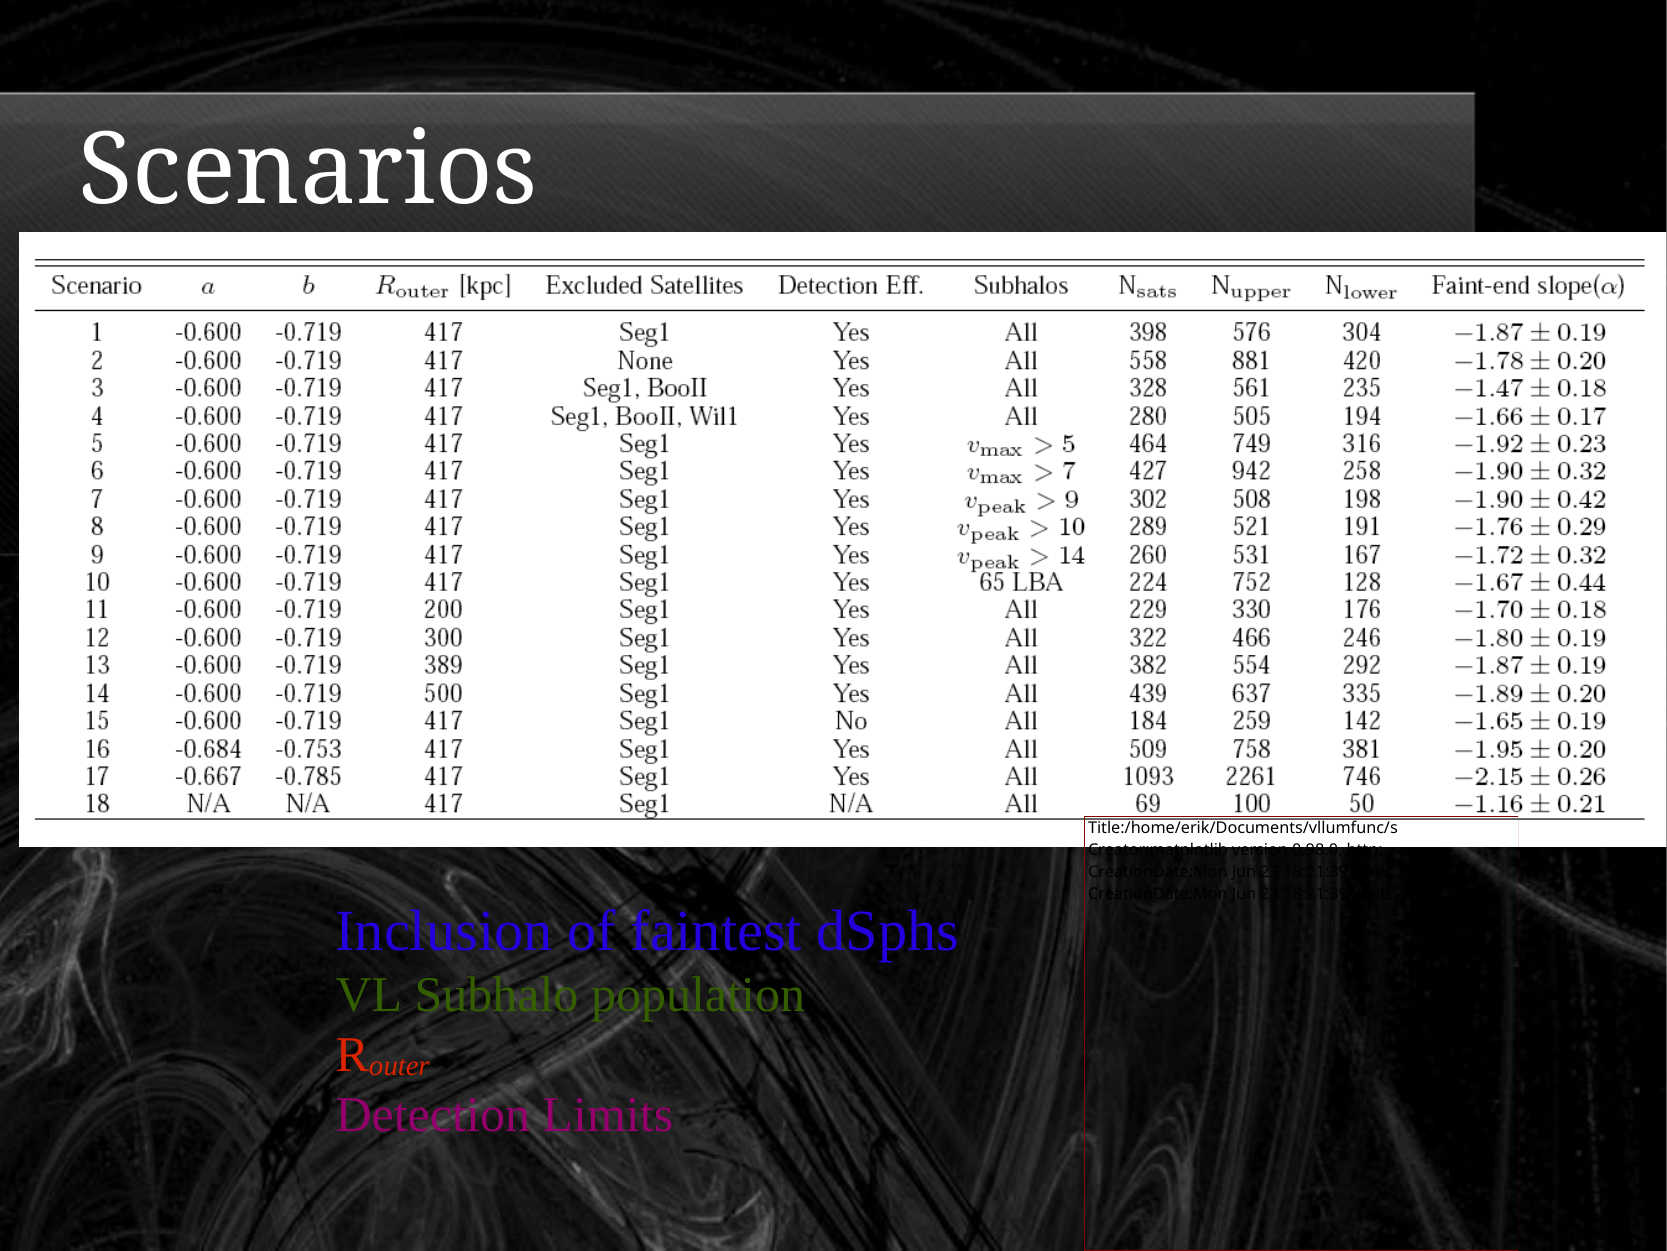

# Scenarios
Inclusion of faintest dSphs
VL Subhalo population
Router
Detection Limits